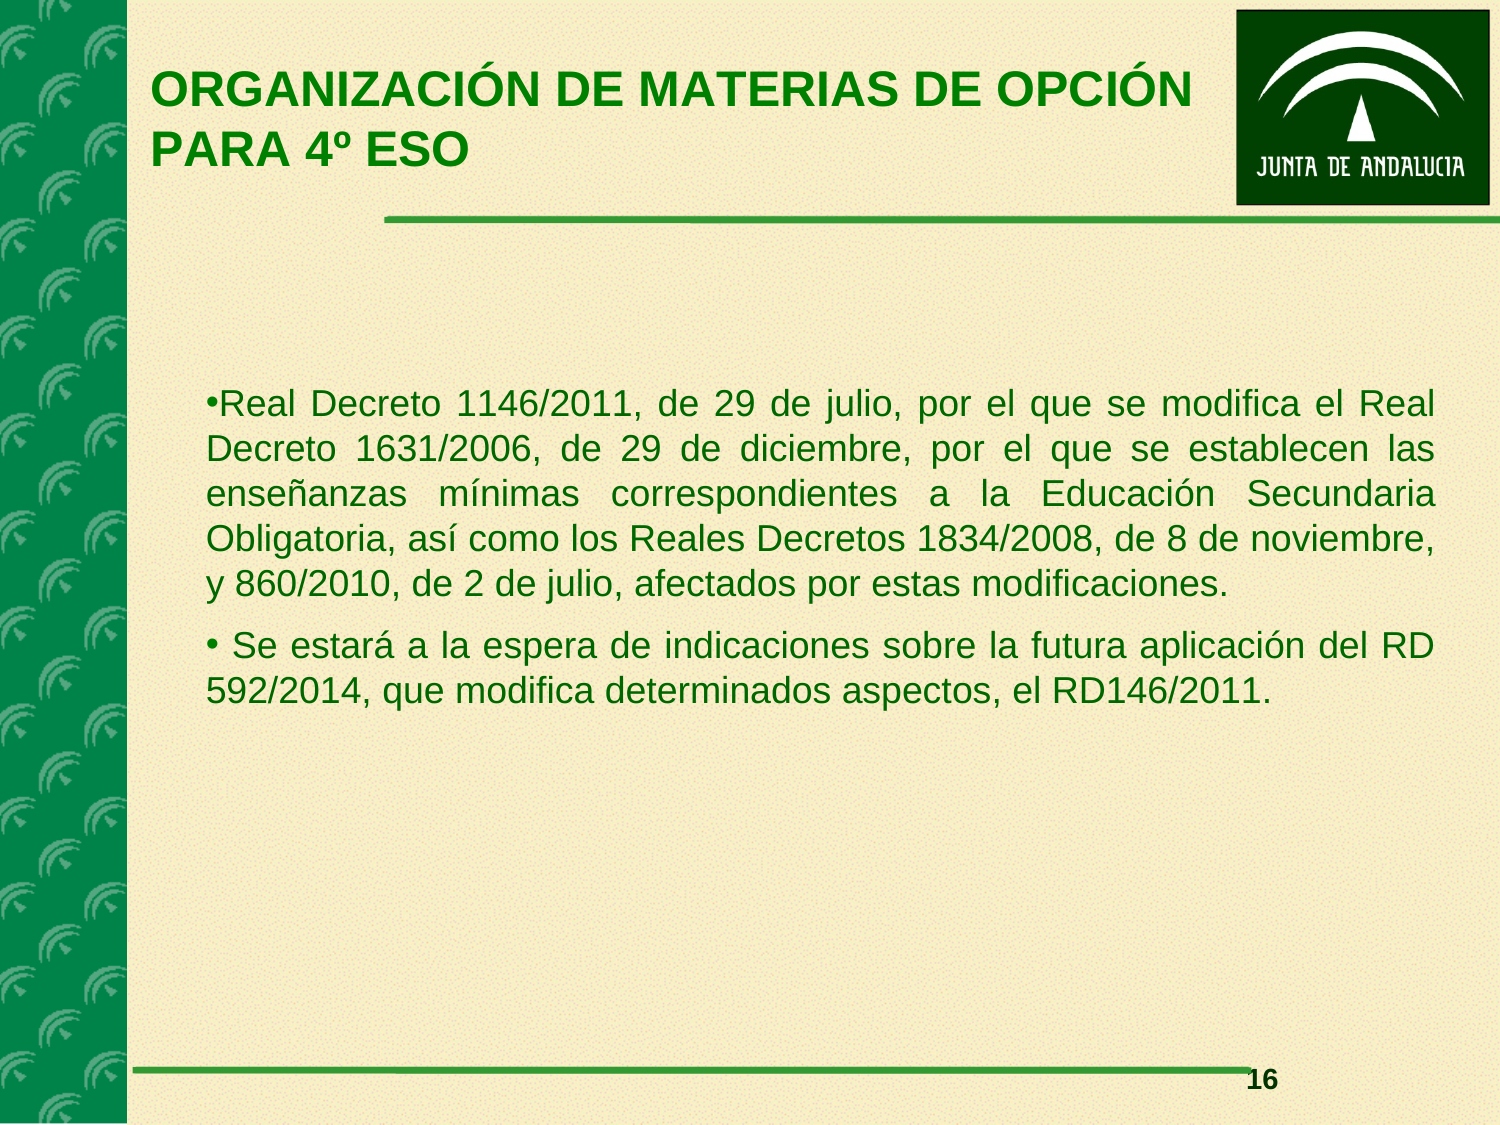

ORGANIZACIÓN DE MATERIAS DE OPCIÓN
PARA 4º ESO
Real Decreto 1146/2011, de 29 de julio, por el que se modifica el Real Decreto 1631/2006, de 29 de diciembre, por el que se establecen las enseñanzas mínimas correspondientes a la Educación Secundaria Obligatoria, así como los Reales Decretos 1834/2008, de 8 de noviembre, y 860/2010, de 2 de julio, afectados por estas modificaciones.
 Se estará a la espera de indicaciones sobre la futura aplicación del RD 592/2014, que modifica determinados aspectos, el RD146/2011.